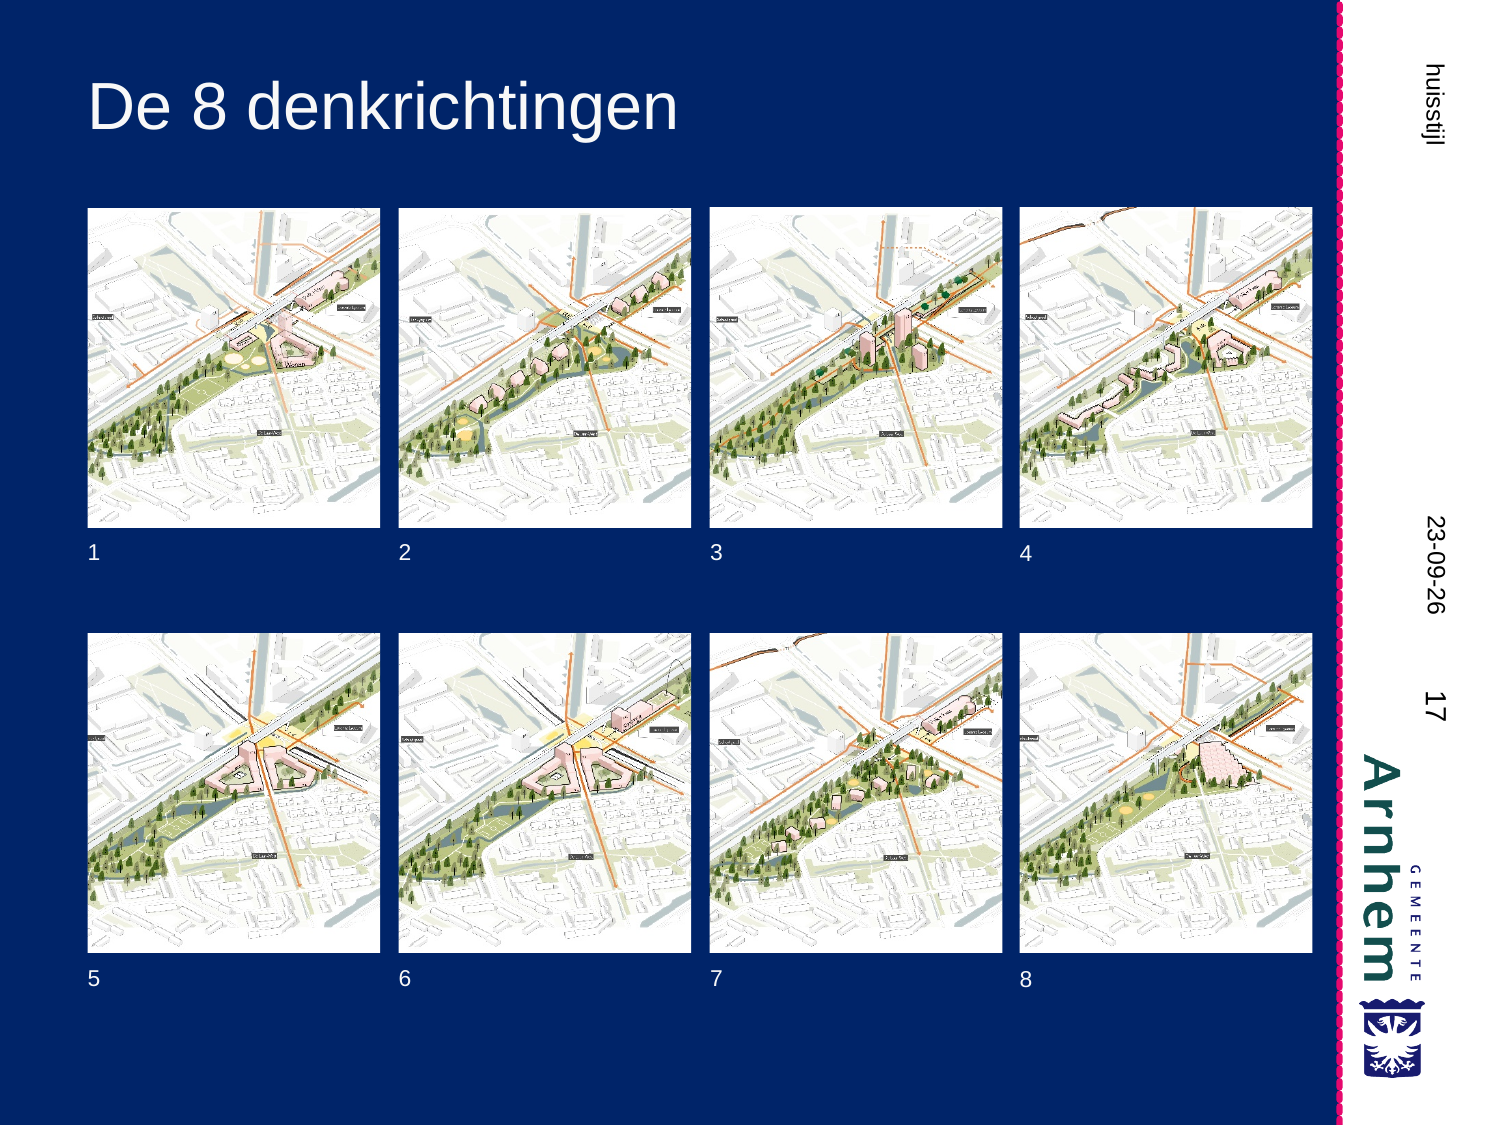

# De 8 denkrichtingen
huisstijl
1
2
3
4
5
6
7
8